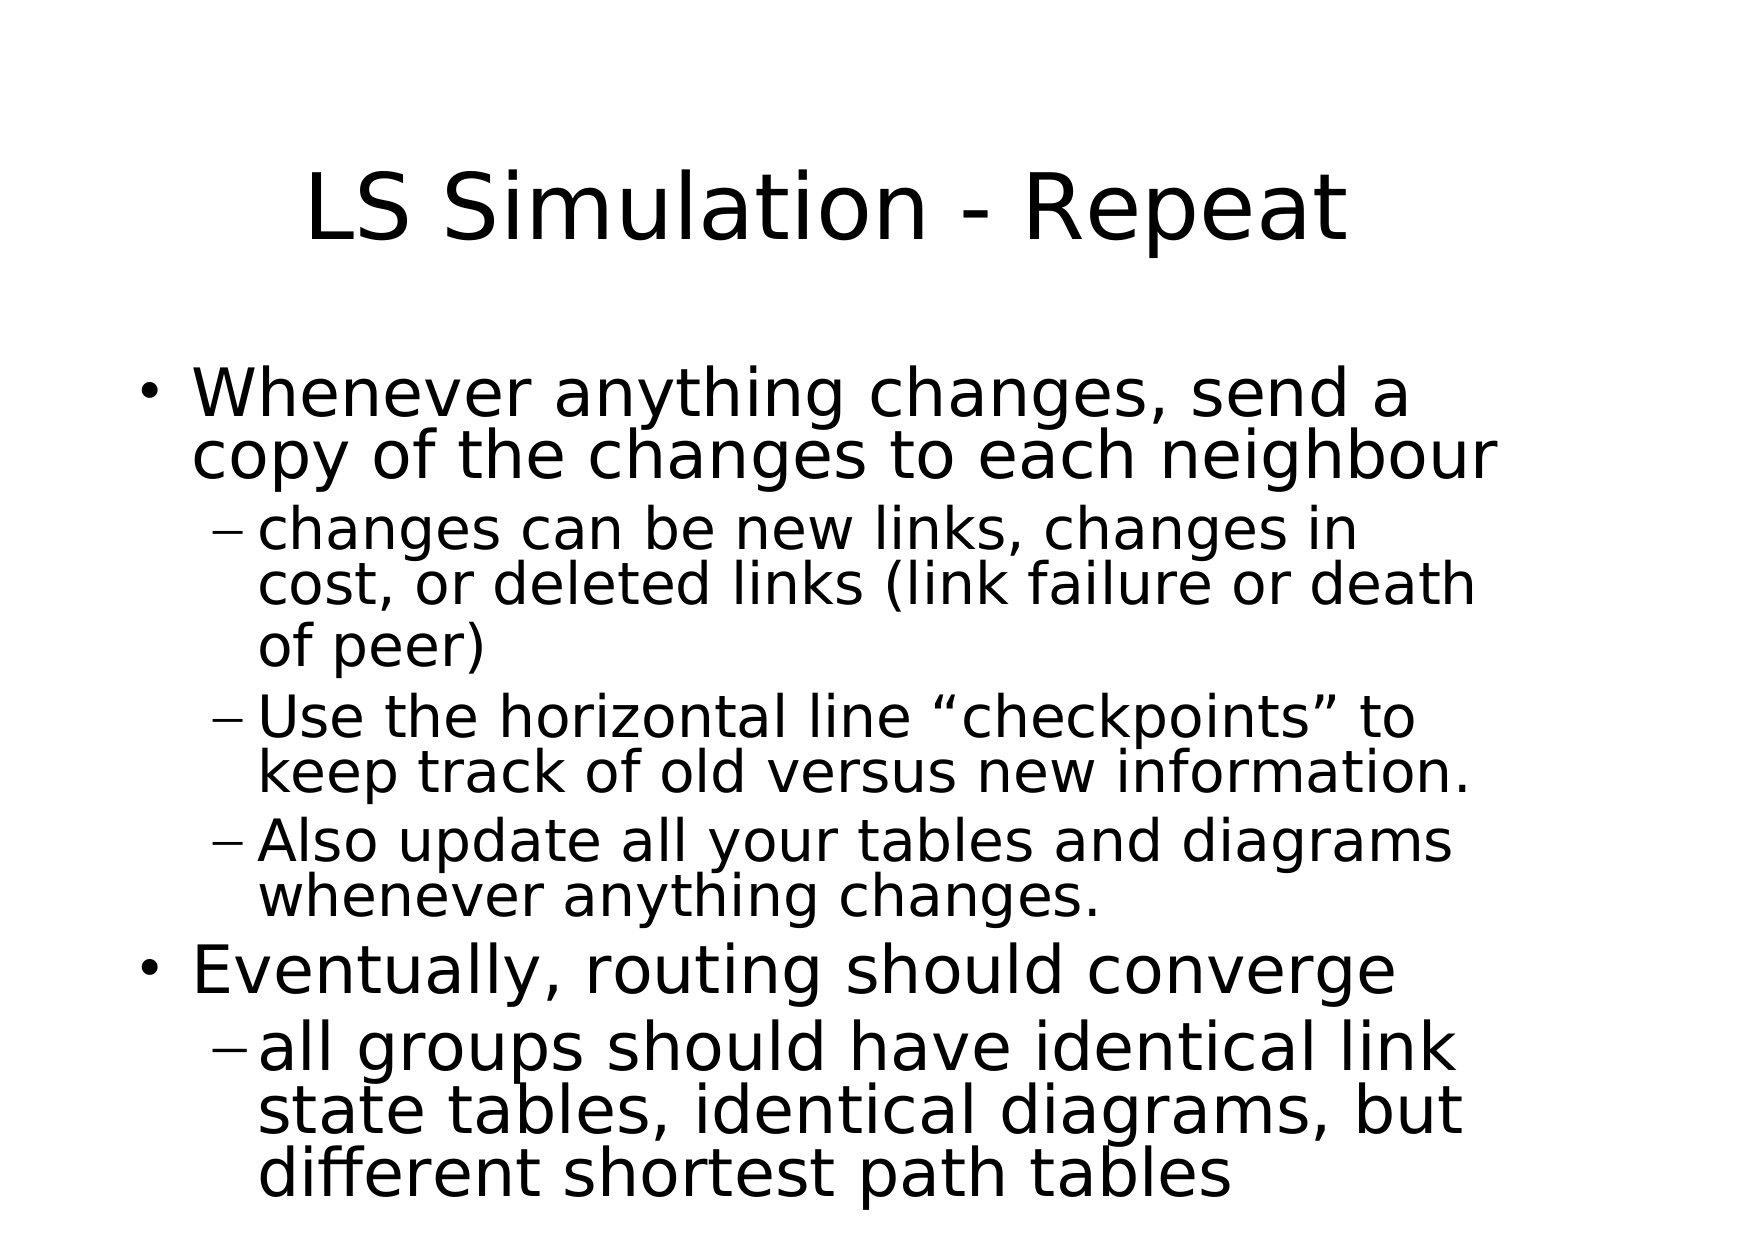

# LS Simulation - Repeat
Whenever anything changes, send a copy of the changes to each neighbour
changes can be new links, changes in cost, or deleted links (link failure or death of peer)‏
Use the horizontal line “checkpoints” to keep track of old versus new information.
Also update all your tables and diagrams whenever anything changes.
Eventually, routing should converge
all groups should have identical link state tables, identical diagrams, but different shortest path tables